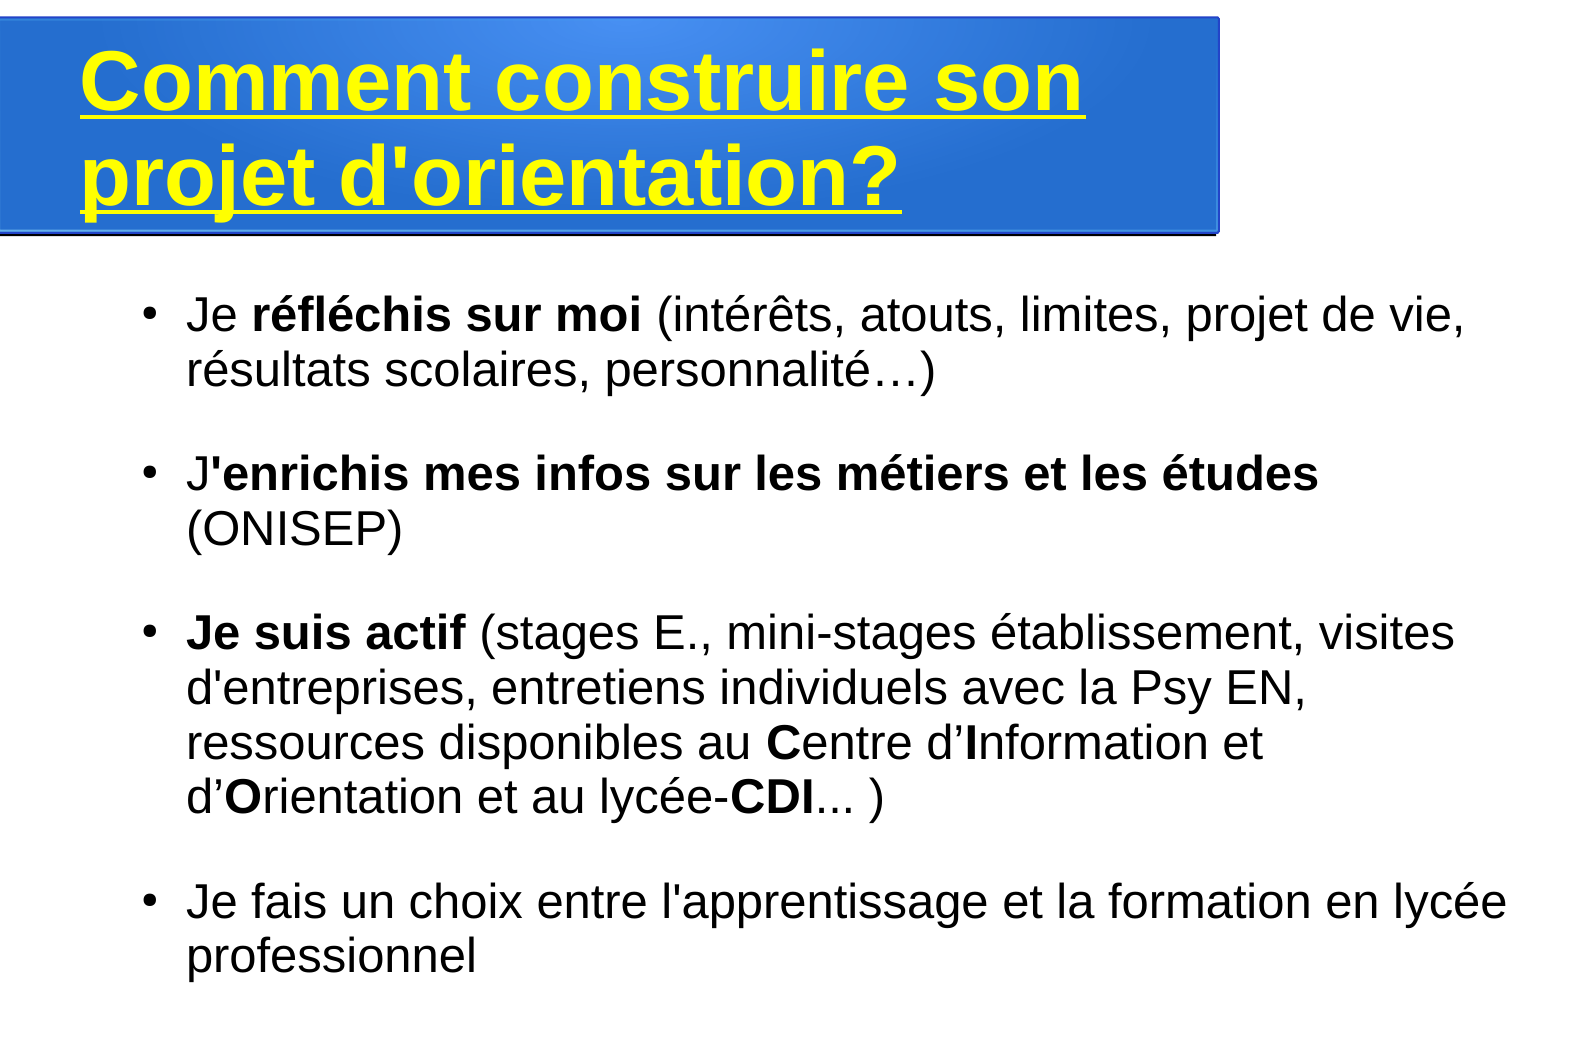

# Comment construire son projet d'orientation?
Je réfléchis sur moi (intérêts, atouts, limites, projet de vie, résultats scolaires, personnalité…)
J'enrichis mes infos sur les métiers et les études (ONISEP)
Je suis actif (stages E., mini-stages établissement, visites d'entreprises, entretiens individuels avec la Psy EN, ressources disponibles au Centre d’Information et d’Orientation et au lycée-CDI... )
Je fais un choix entre l'apprentissage et la formation en lycée professionnel